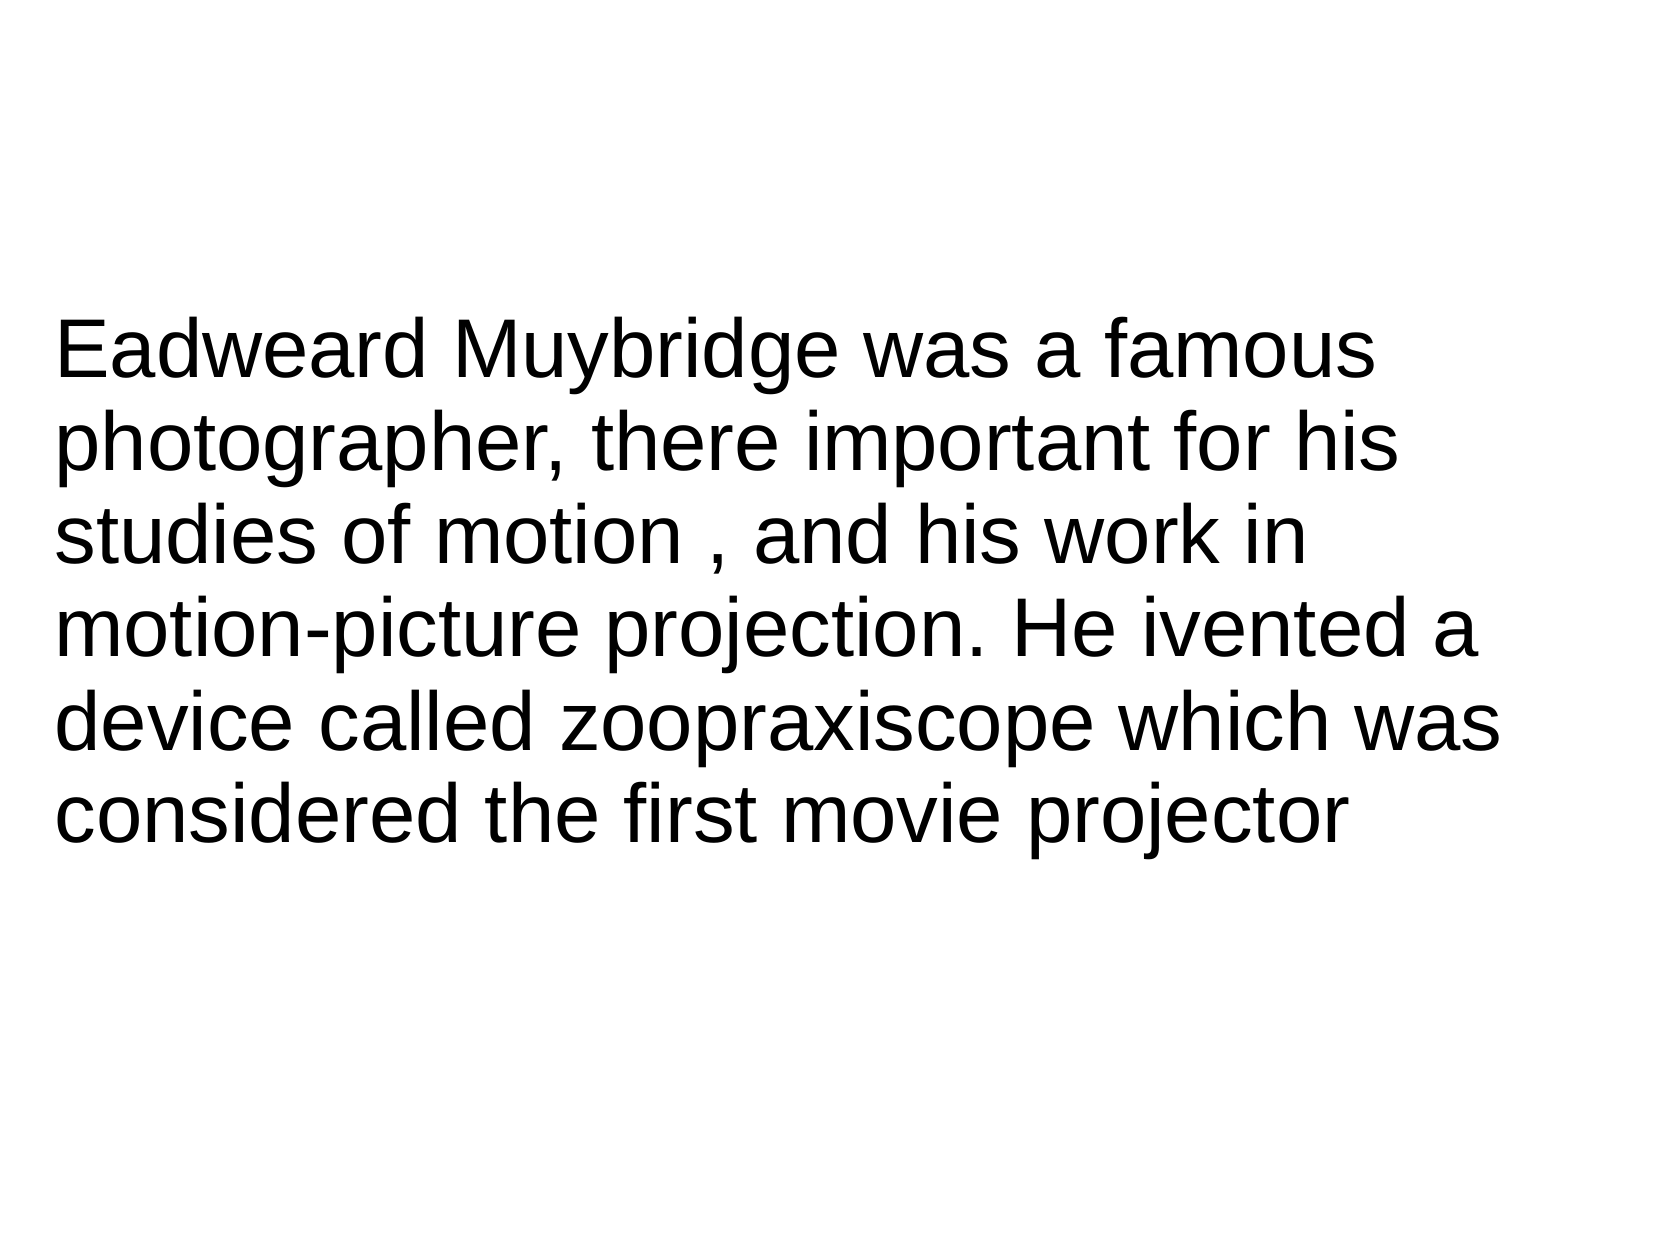

Eadweard Muybridge was a famous photographer, there important for his studies of motion , and his work in motion-picture projection. He ivented a device called zoopraxiscope which was considered the first movie projector